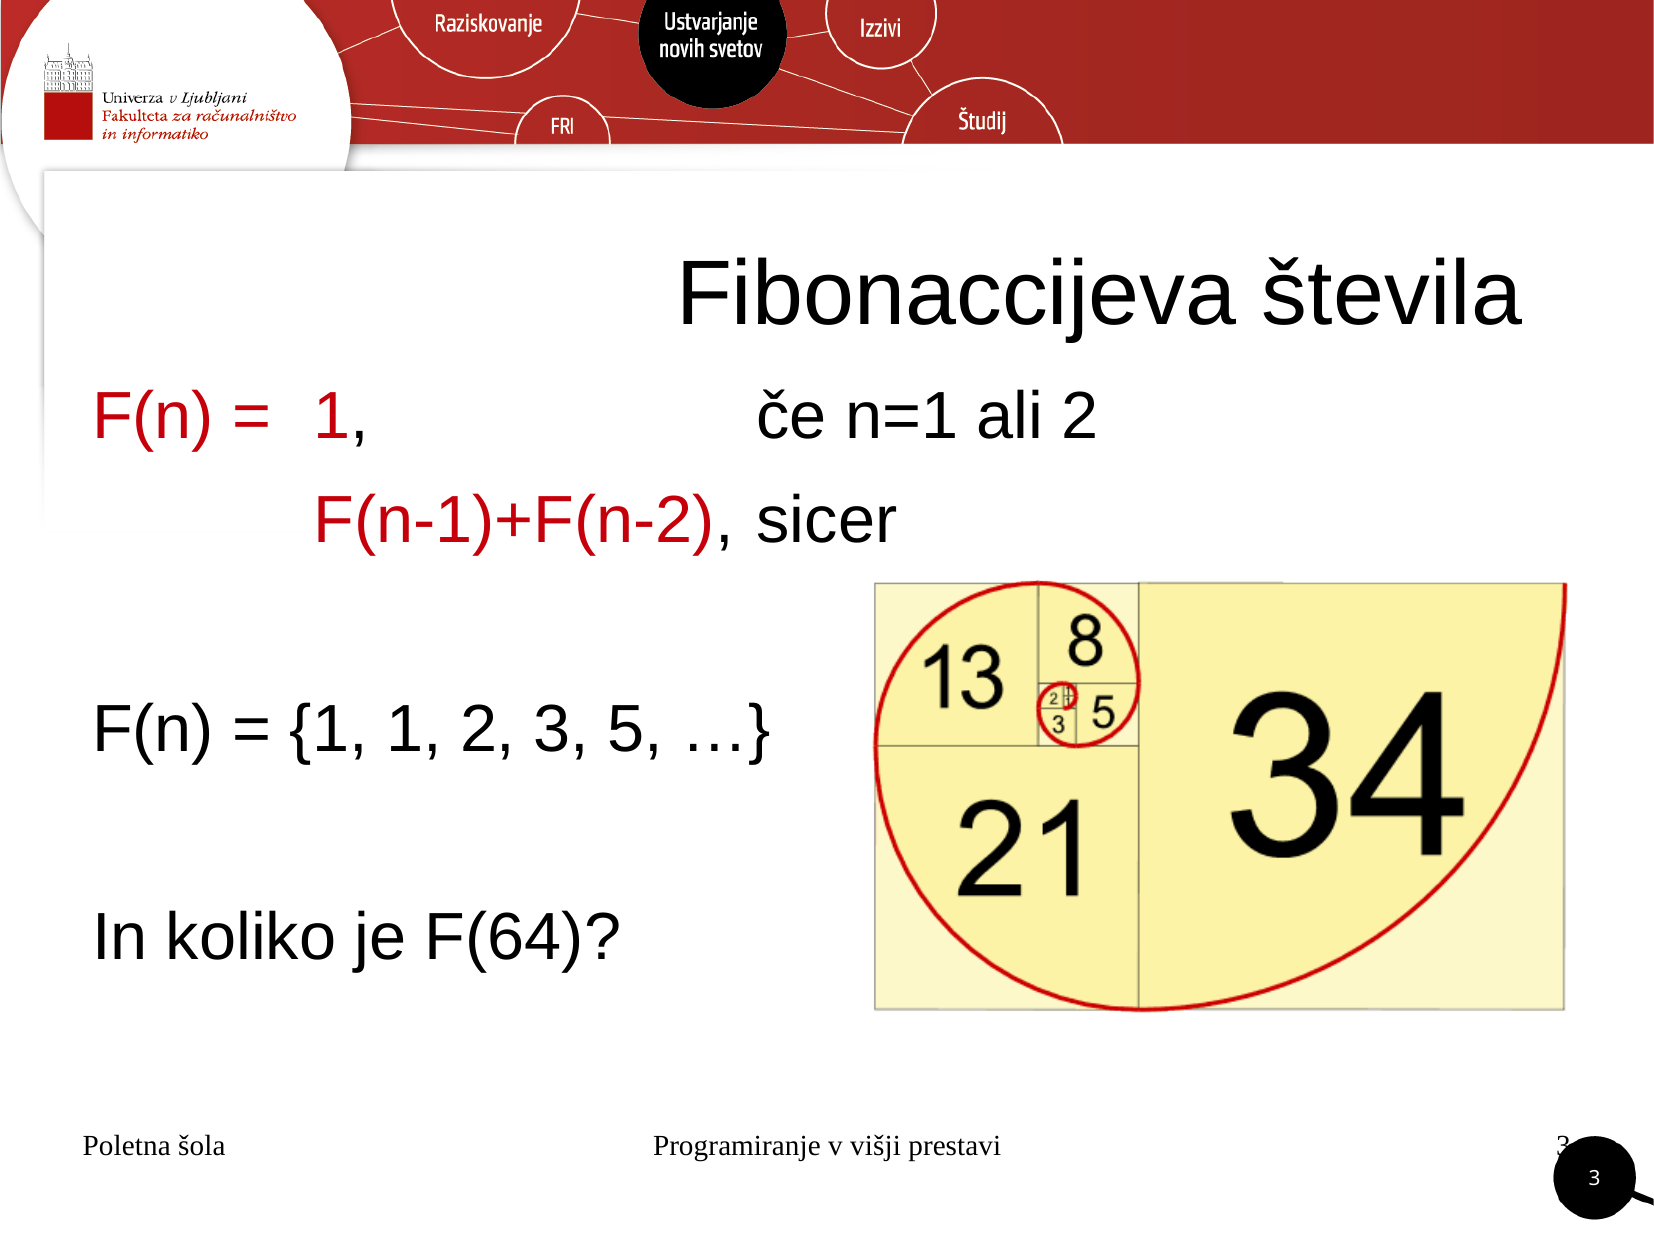

# Fibonaccijeva števila
F(n) =	1, 					če n=1 ali 2
 		F(n-1)+F(n-2),	sicer
F(n) = {1, 1, 2, 3, 5, …}
In koliko je F(64)?
Poletna šola
Programiranje v višji prestavi
3